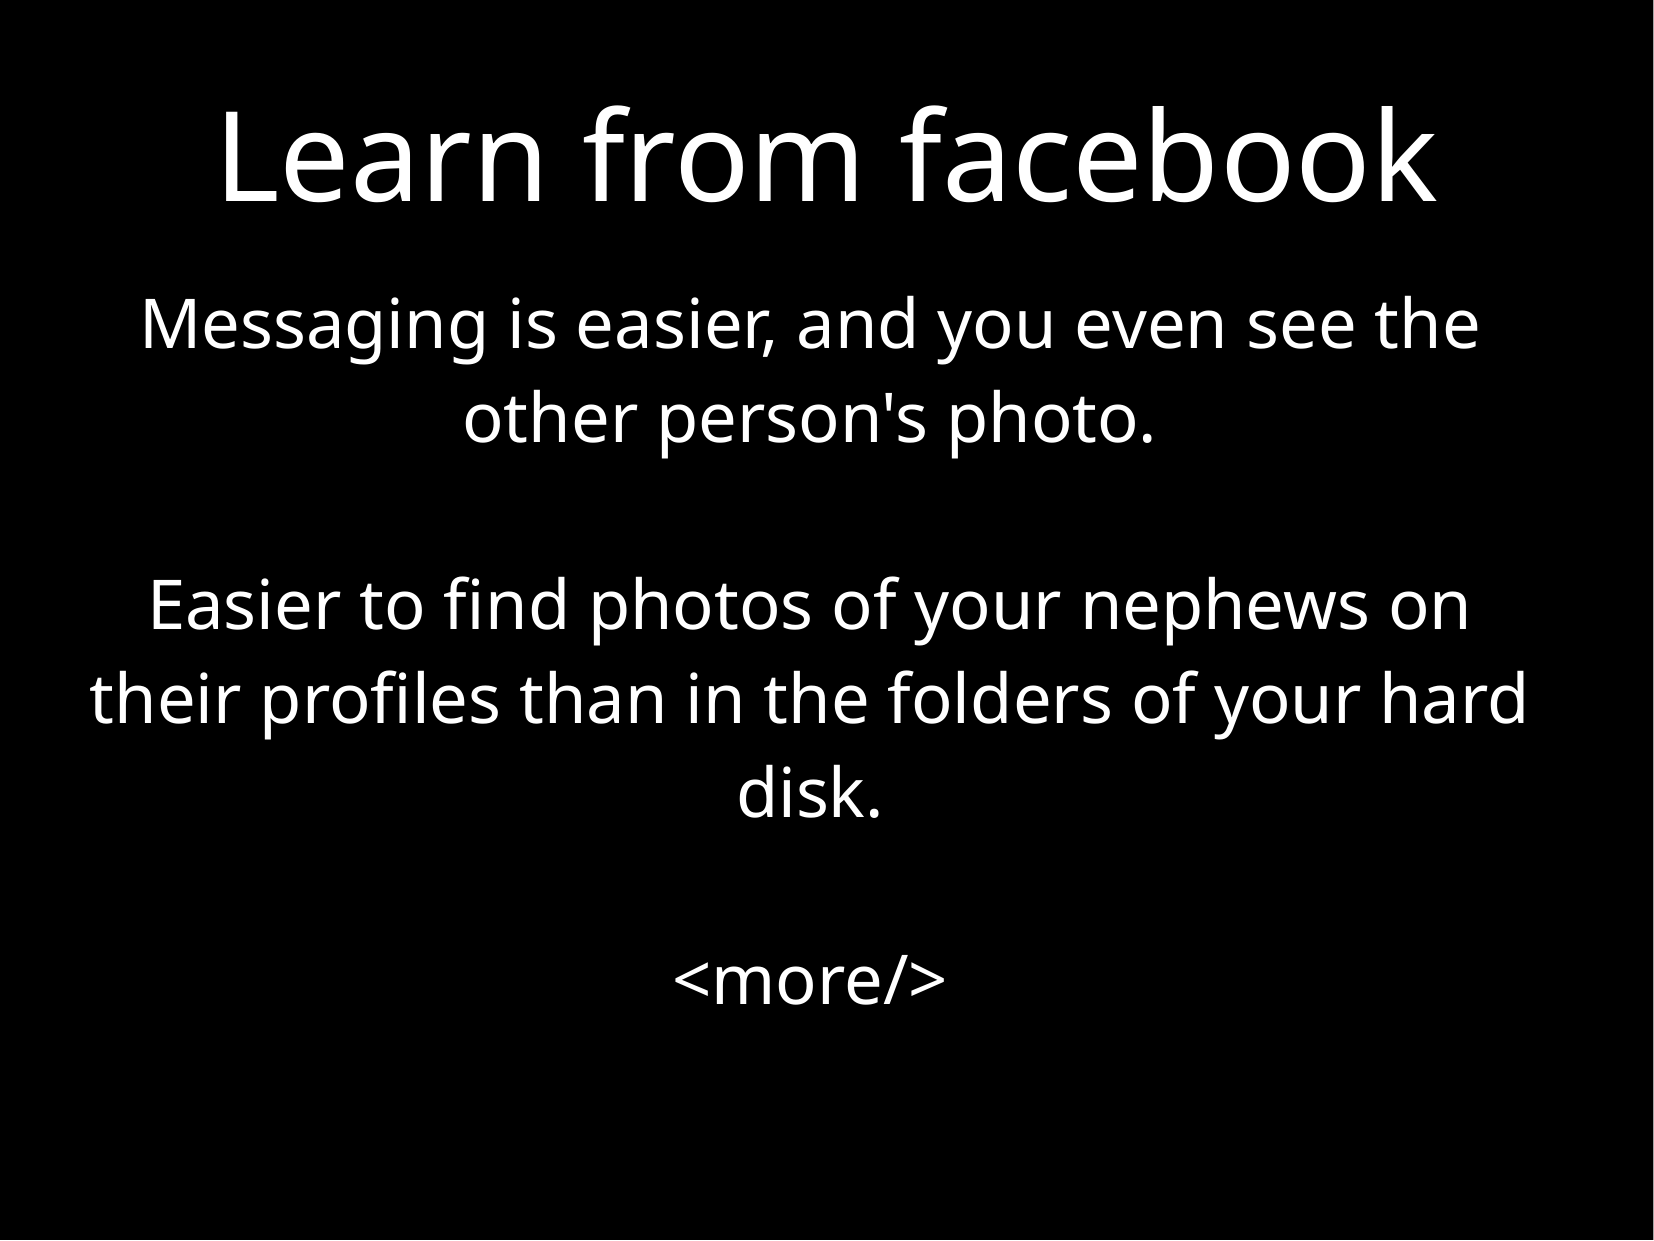

# Learn from facebook
Messaging is easier, and you even see the other person's photo.
Easier to find photos of your nephews on their profiles than in the folders of your hard disk.
<more/>